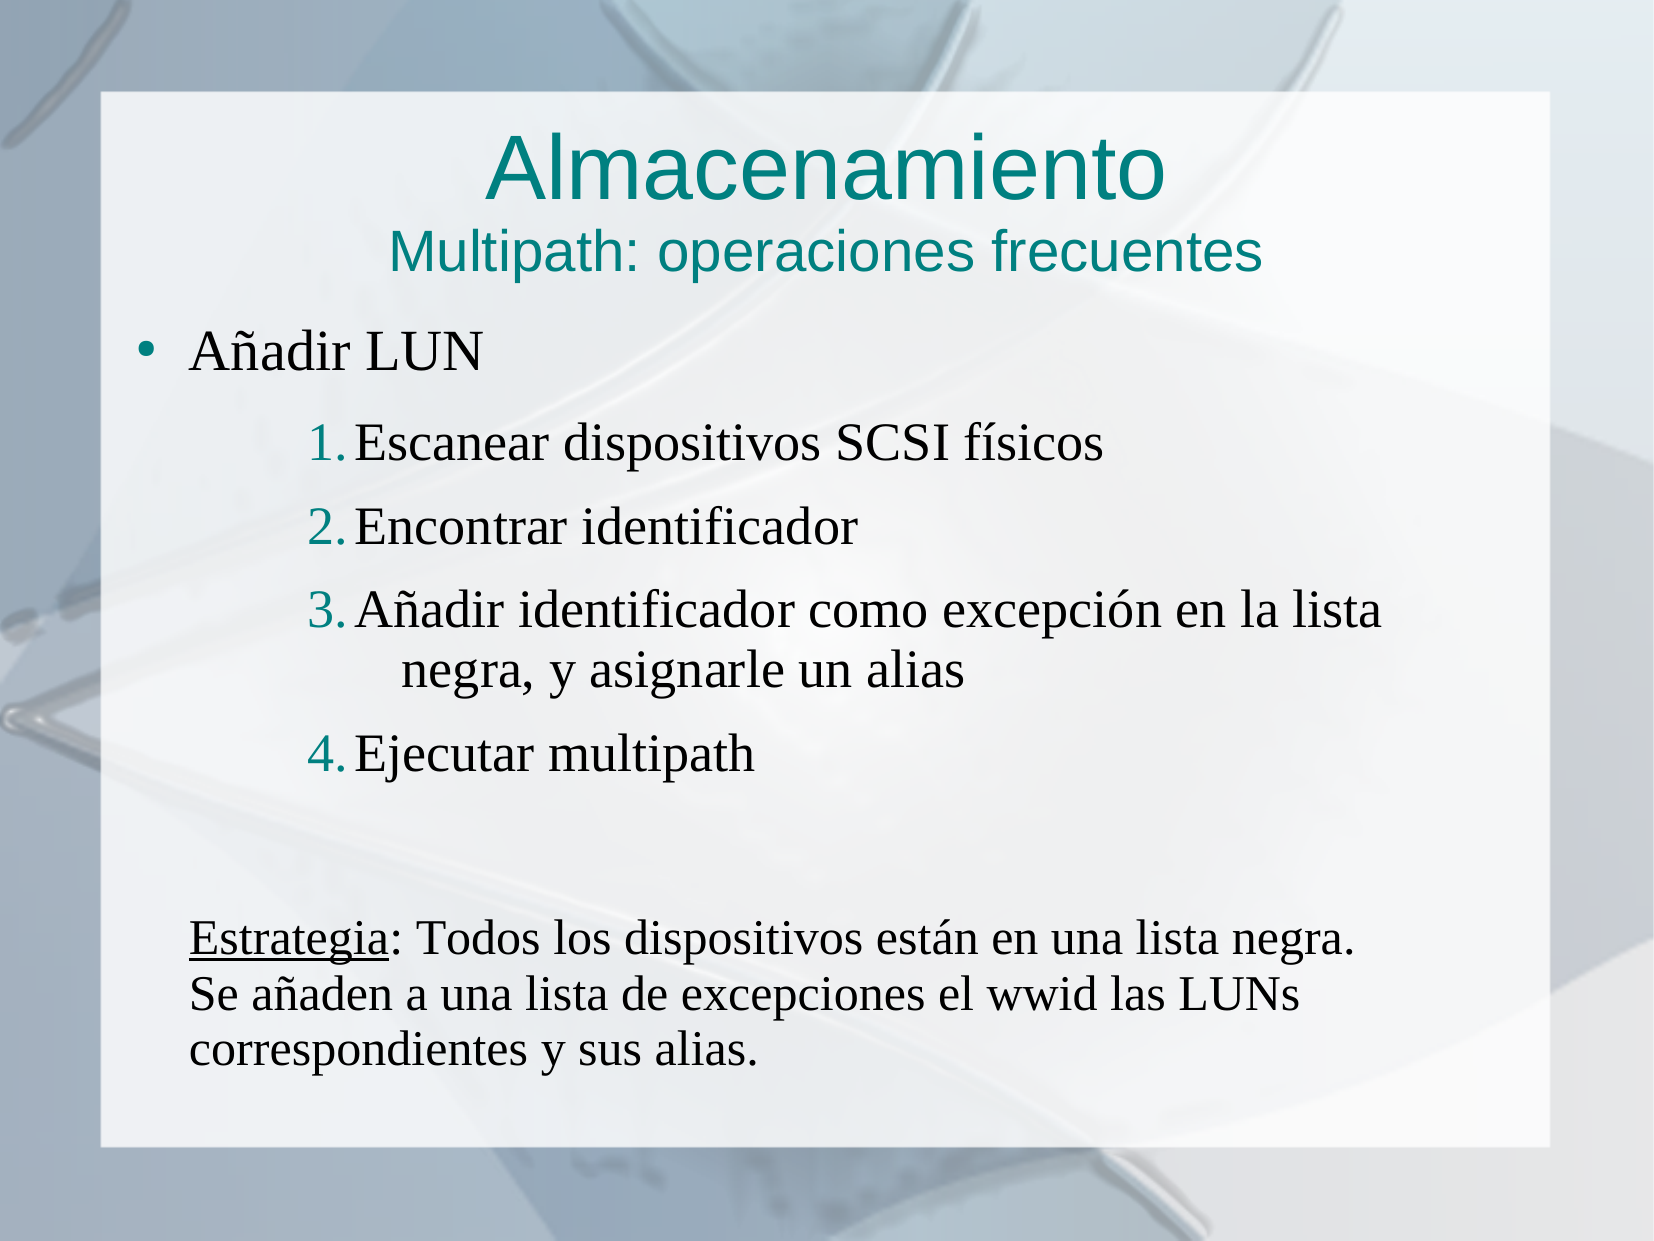

# Almacenamiento Multipath: operaciones frecuentes
Añadir LUN
Escanear dispositivos SCSI físicos
Encontrar identificador
Añadir identificador como excepción en la lista negra, y asignarle un alias
Ejecutar multipath
Estrategia: Todos los dispositivos están en una lista negra.
Se añaden a una lista de excepciones el wwid las LUNs correspondientes y sus alias.